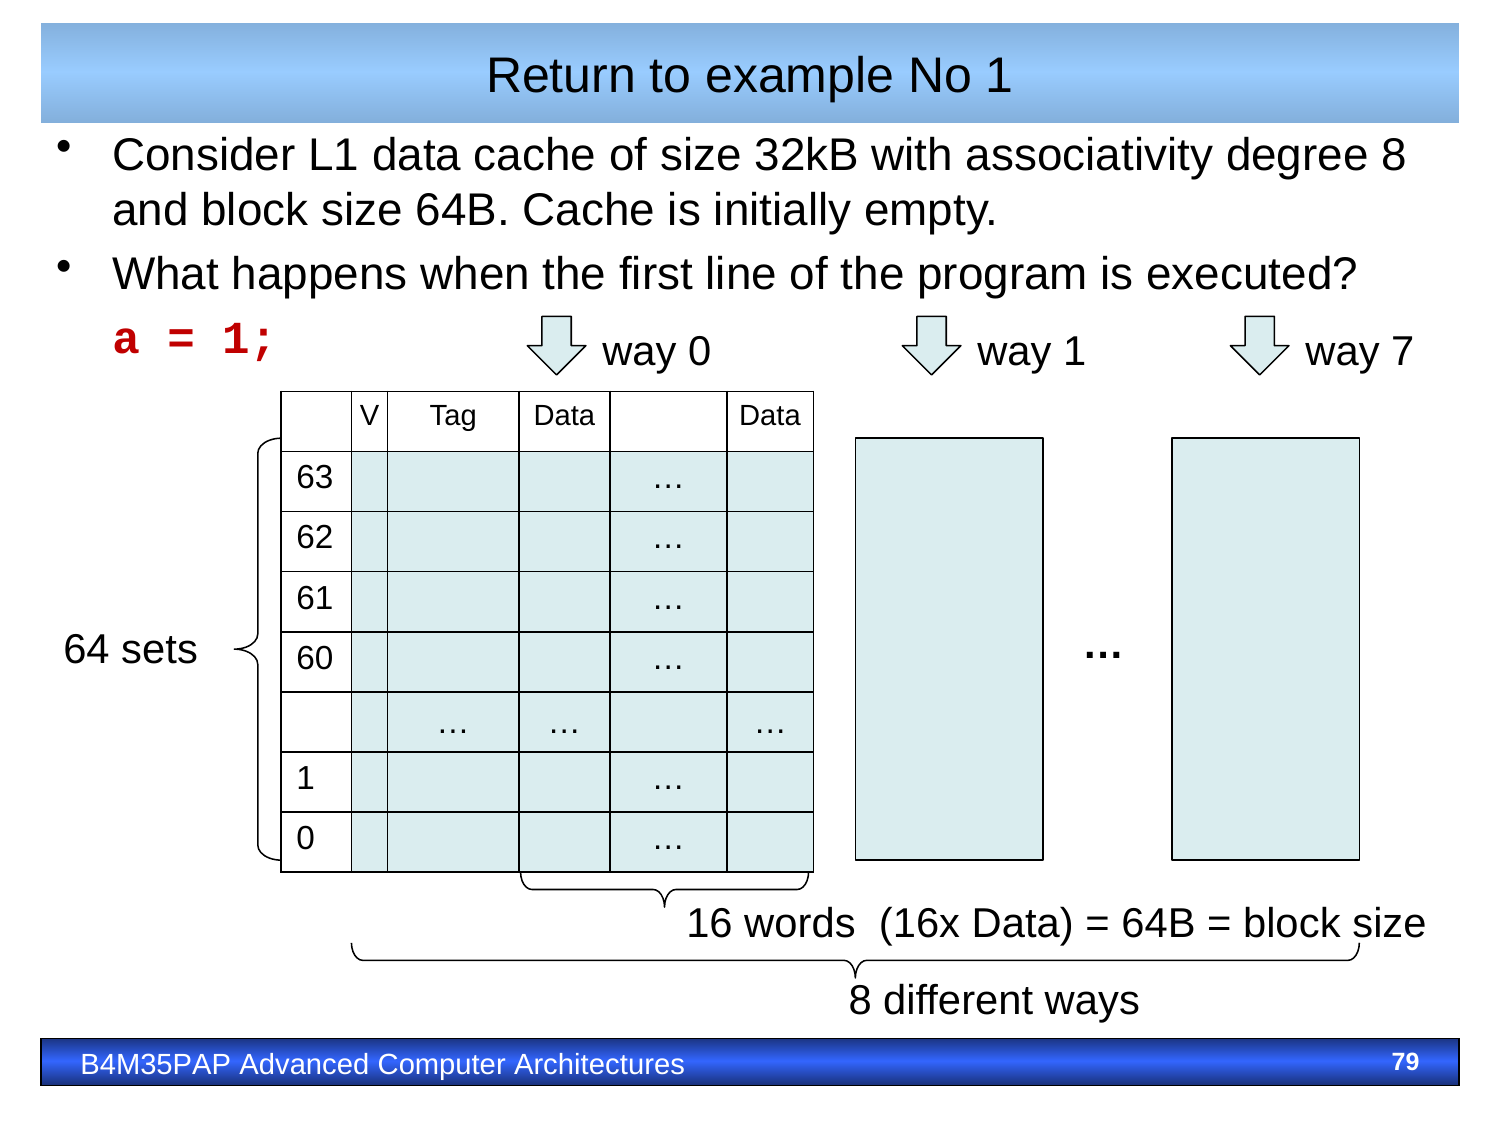

# Return to example No 1
Consider L1 data cache of size 32kB with associativity degree 8 and block size 64B. Cache is initially empty.
What happens when the first line of the program is executed?
a = 1;
way 0
way 1
way 7
| | V | Tag | Data | | Data |
| --- | --- | --- | --- | --- | --- |
| 63 | | | | … | |
| 62 | | | | … | |
| 61 | | | | … | |
| 60 | | | | … | |
| | | … | … | | … |
| 1 | | | | … | |
| 0 | | | | … | |
…
64 sets
16 words (16x Data) = 64B = block size
8 different ways